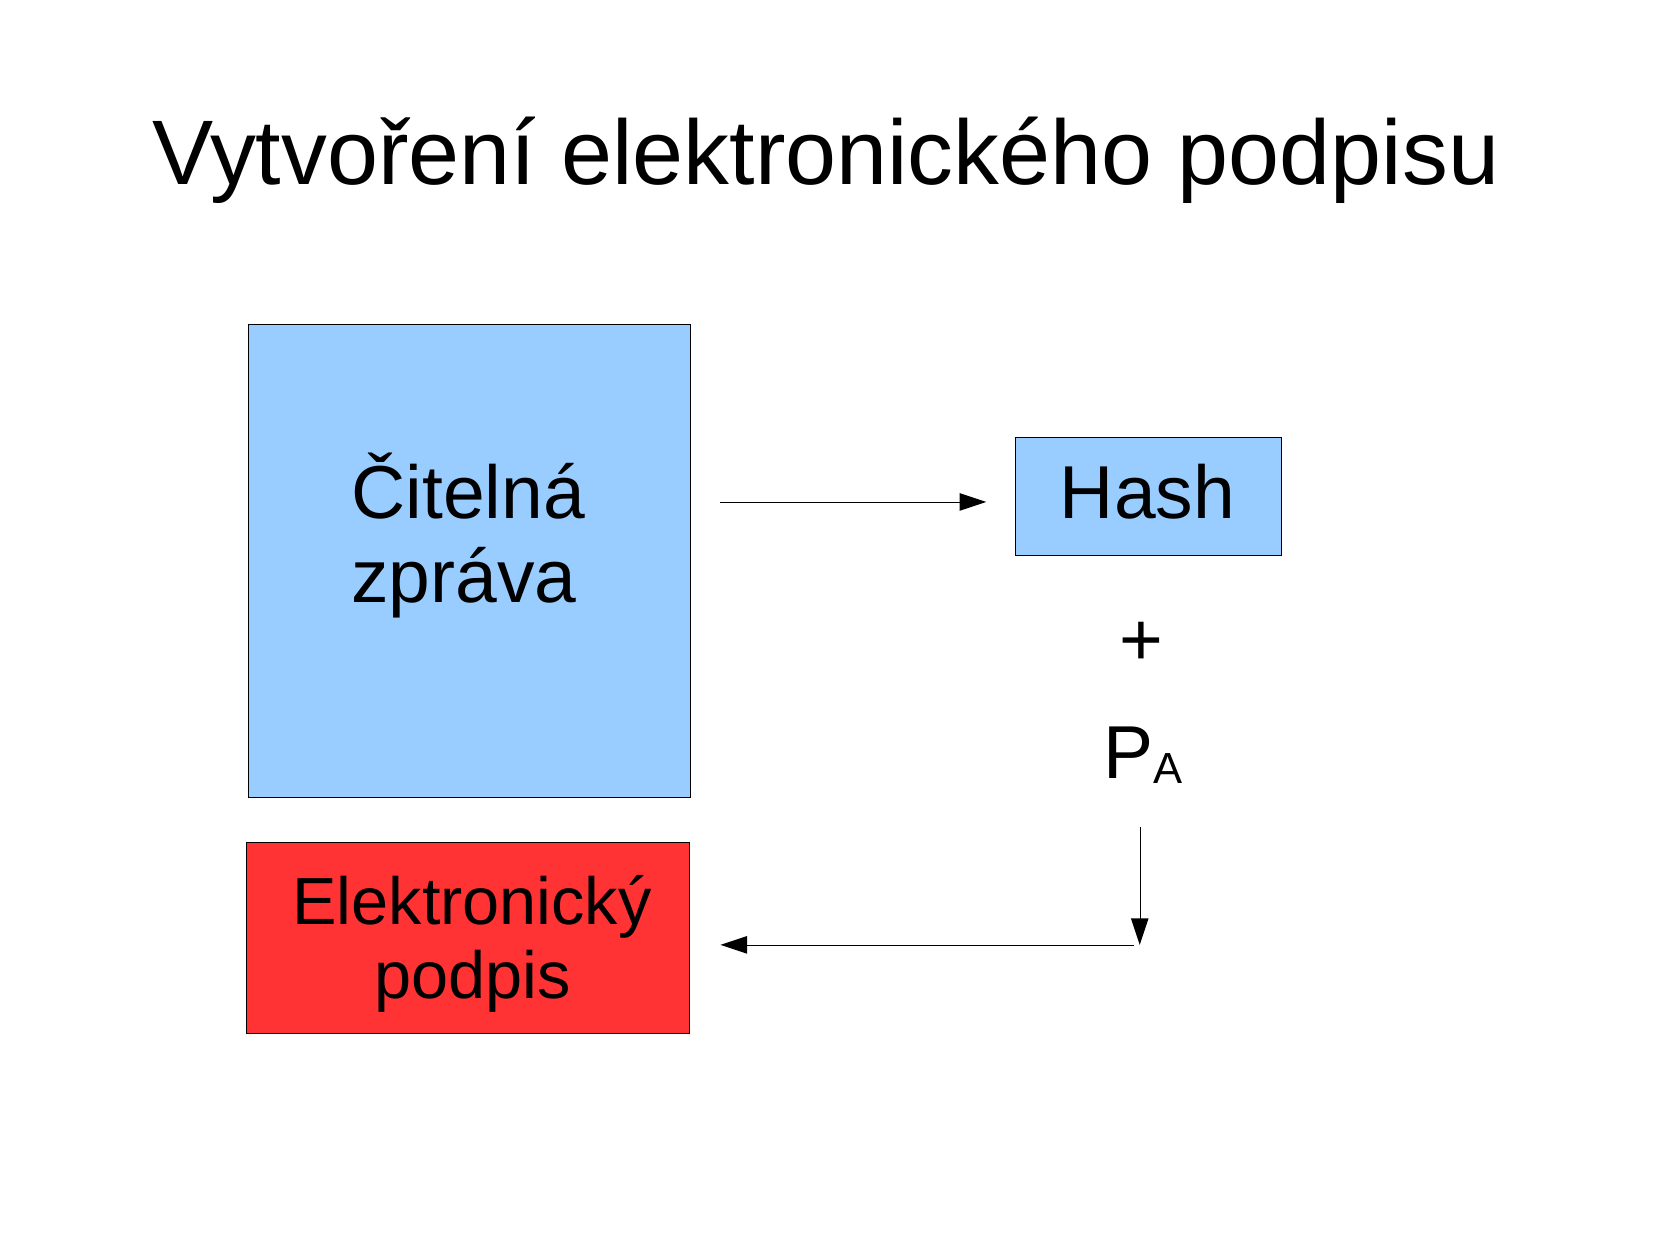

# Vytvoření elektronického podpisu
Čitelná
zpráva
Hash
+
PA
Elektronický podpis